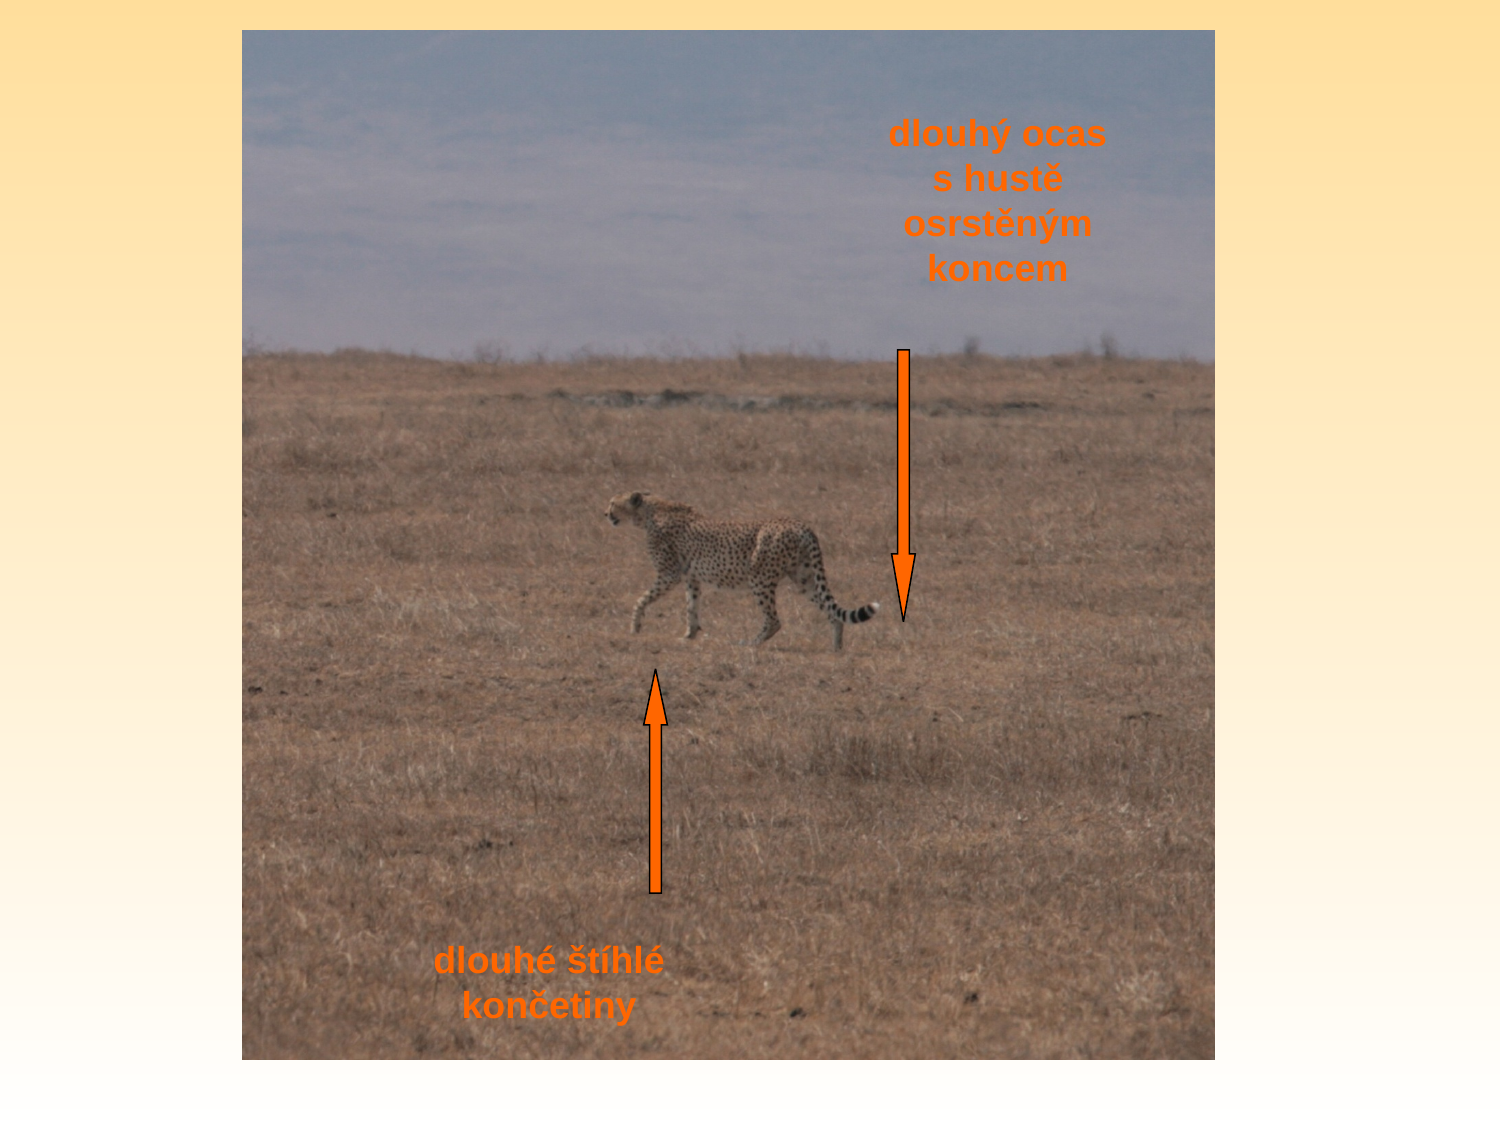

# JAK JE GEPARD PŘIZPŮSOBEN K RYCHLÉMU BĚHU?
dlouhý ocas
s hustě osrstěným koncem
dlouhé štíhlé končetiny
dlouhý ocas – pomáhá
udržovat rovnováhu
a měnit směr pohybu
při sprintu
dlouhé štíhlé končetiny